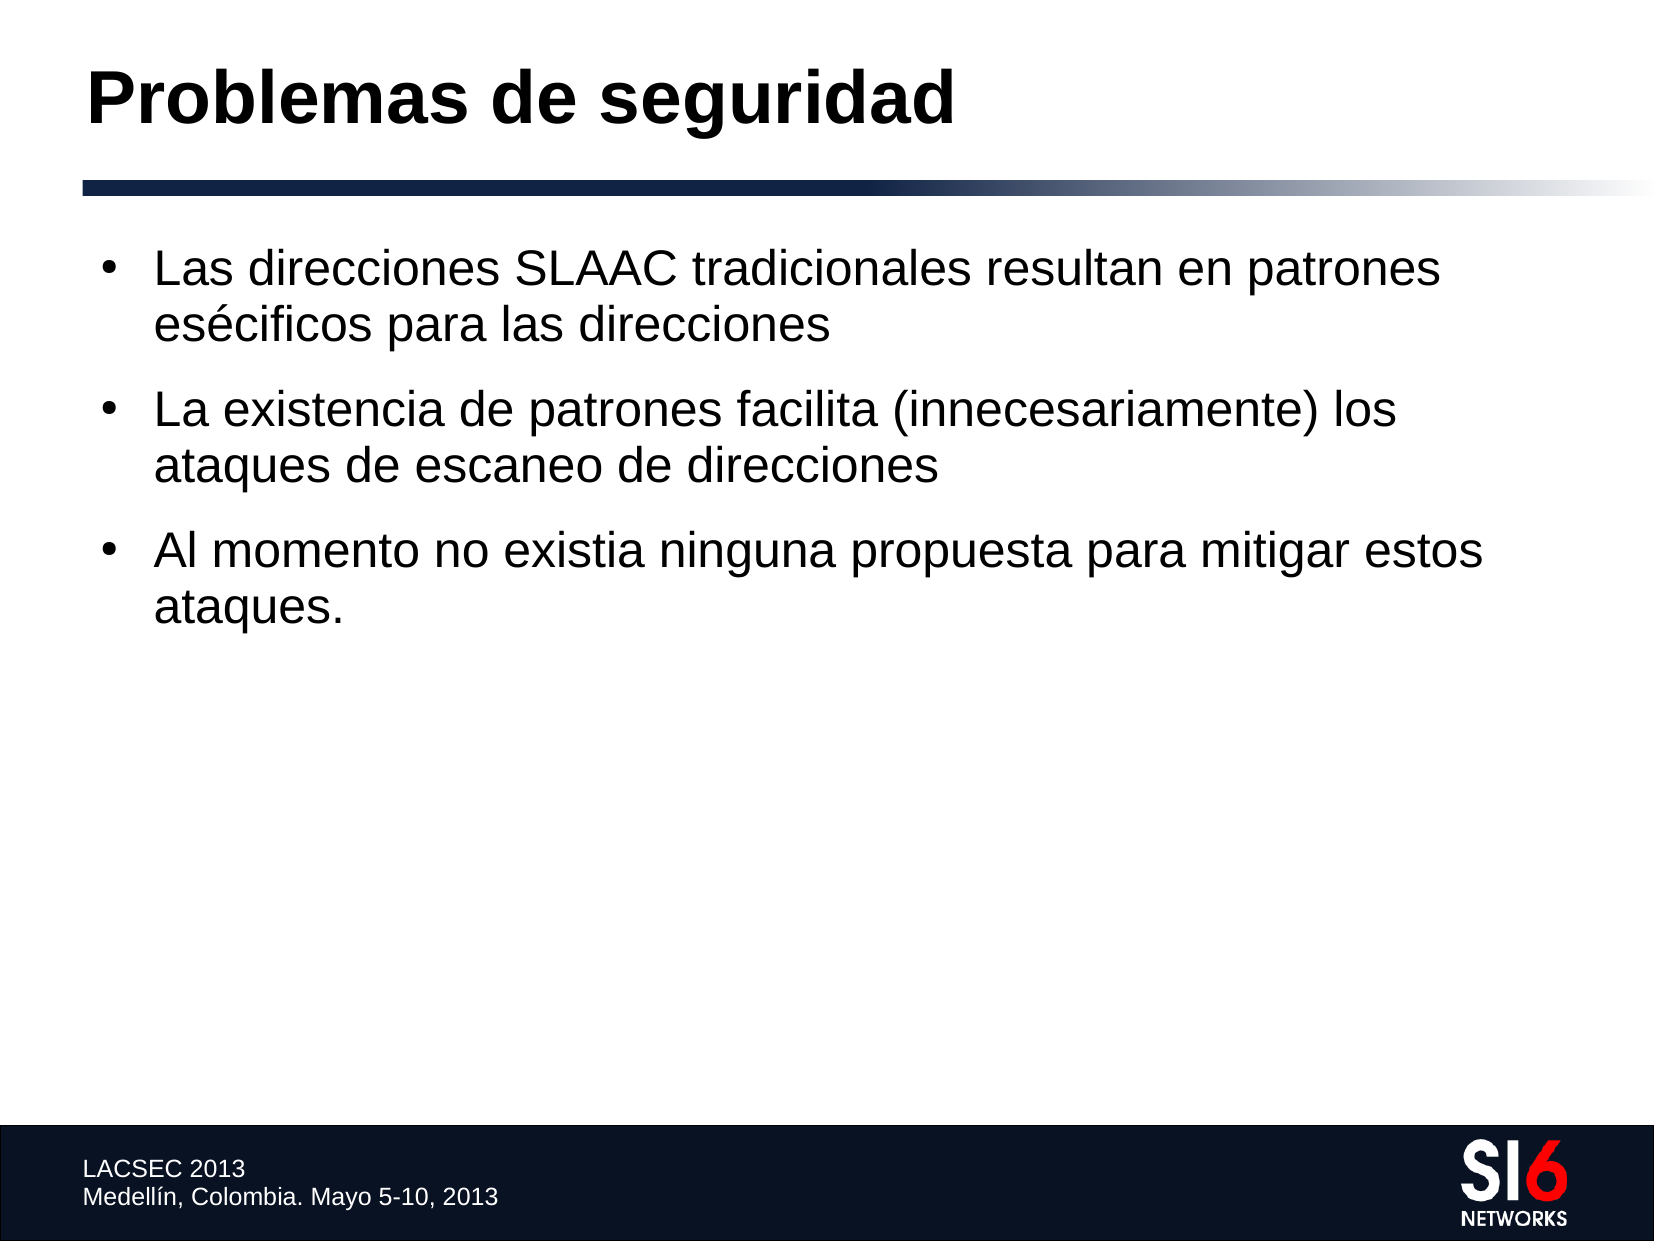

# Problemas de seguridad
Las direcciones SLAAC tradicionales resultan en patrones esécificos para las direcciones
La existencia de patrones facilita (innecesariamente) los ataques de escaneo de direcciones
Al momento no existia ninguna propuesta para mitigar estos ataques.